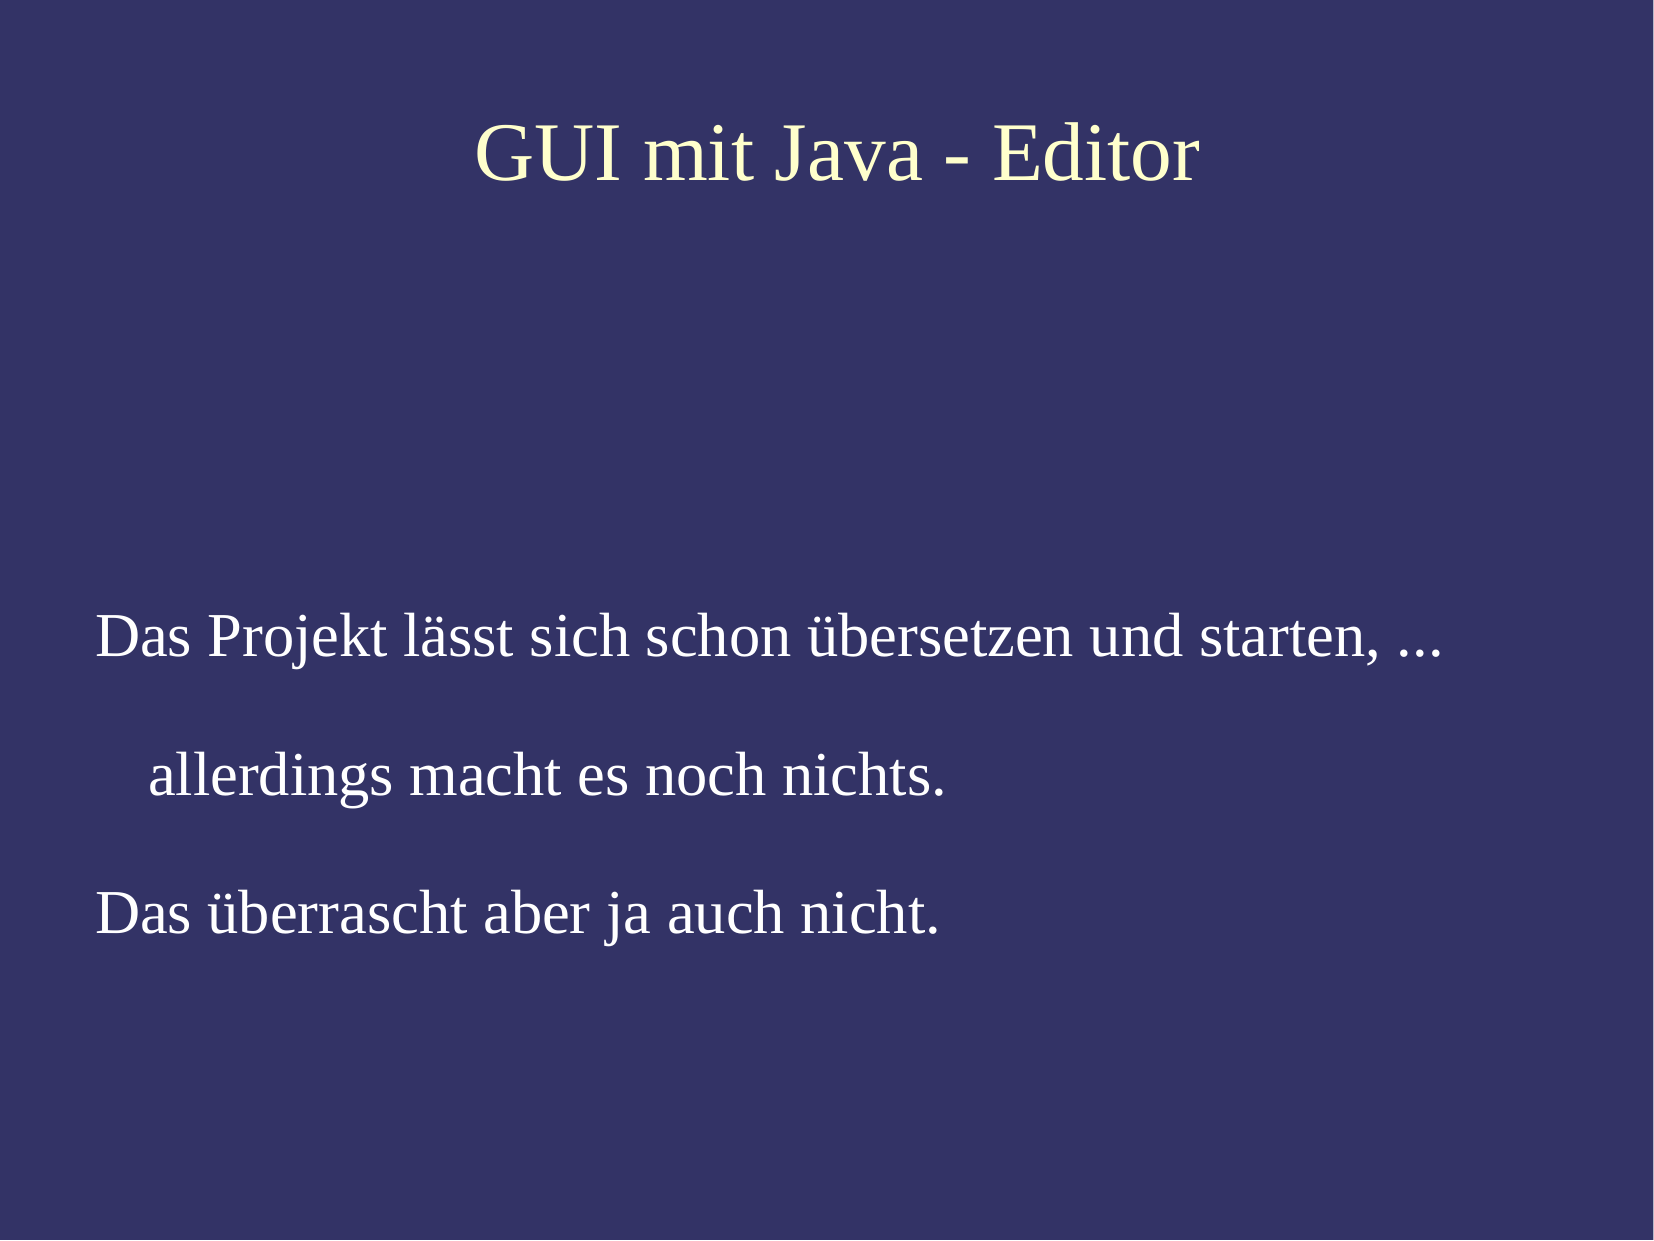

# GUI mit Java - Editor
Das Projekt lässt sich schon übersetzen und starten, ... allerdings macht es noch nichts.
Das überrascht aber ja auch nicht.